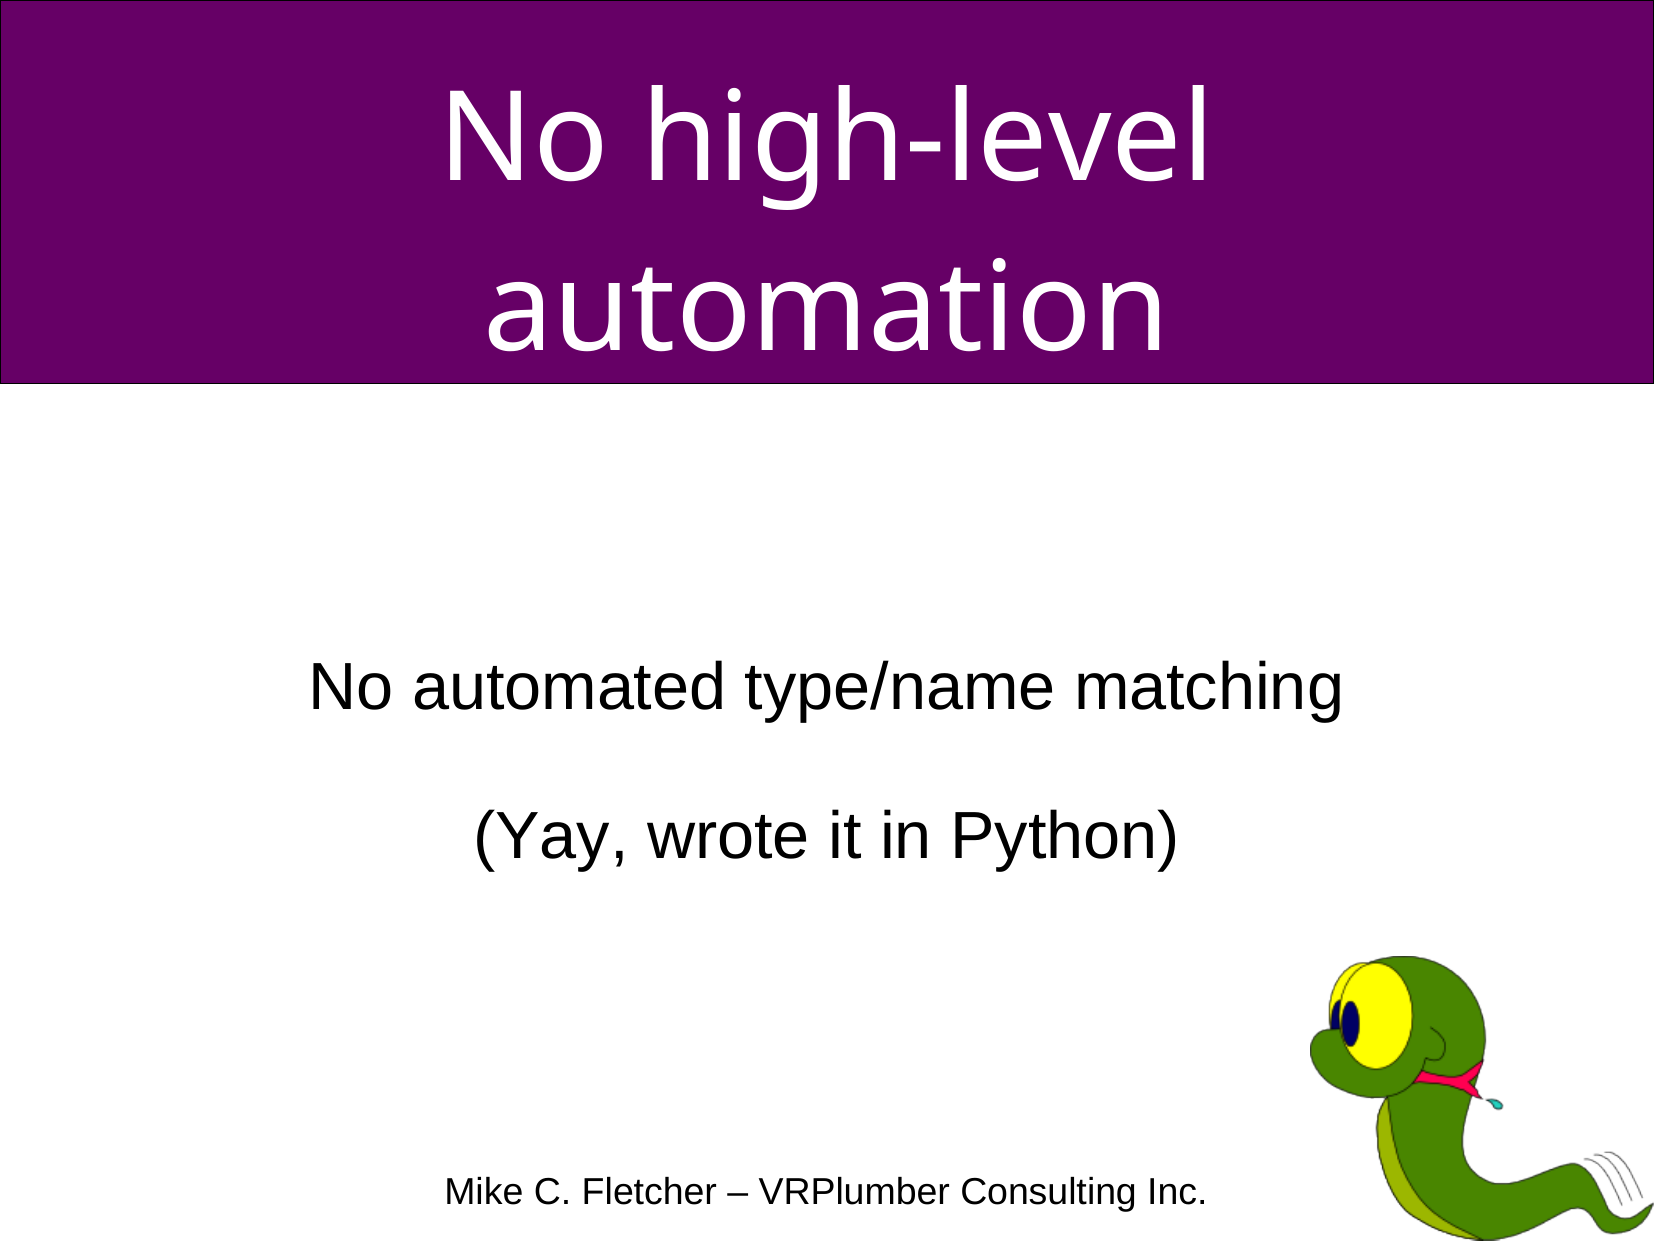

# No high-level automation
No automated type/name matching
(Yay, wrote it in Python)